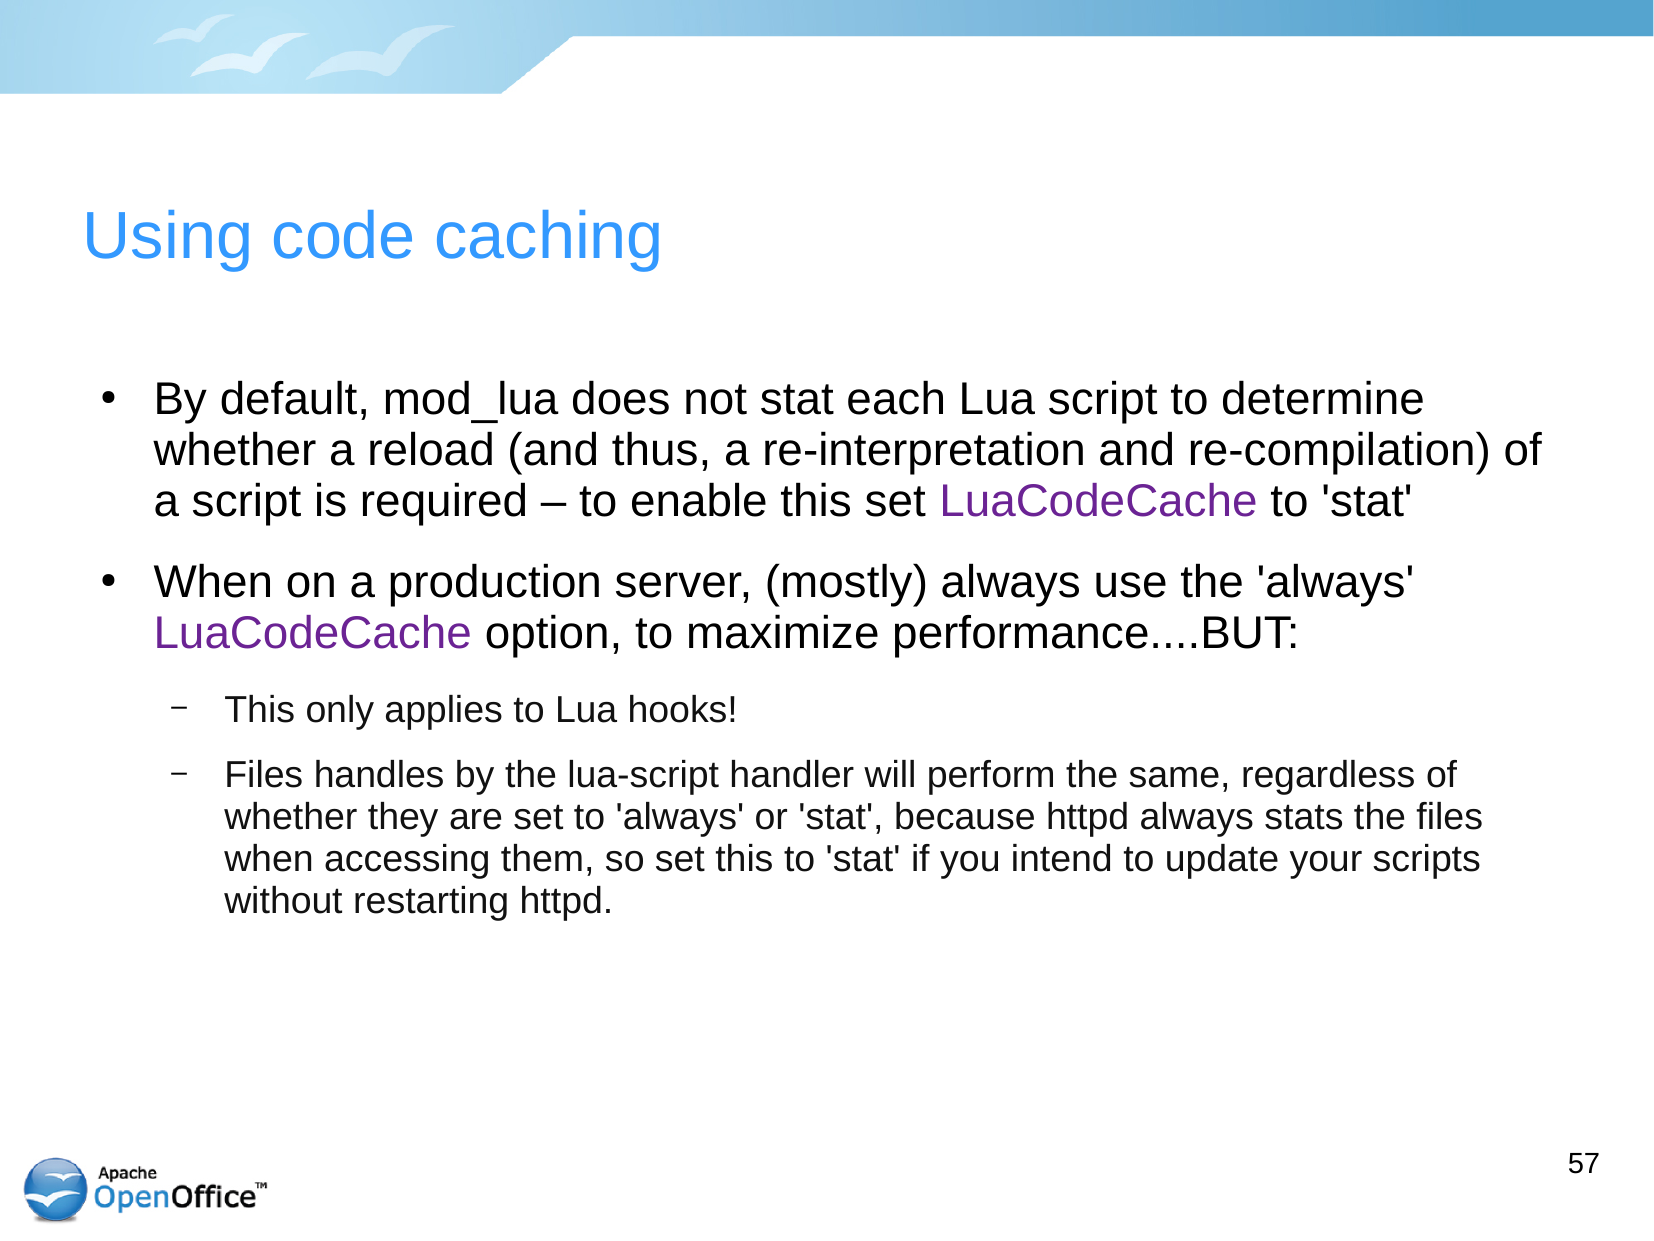

# Using code caching
By default, mod_lua does not stat each Lua script to determine whether a reload (and thus, a re-interpretation and re-compilation) of a script is required – to enable this set LuaCodeCache to 'stat'
When on a production server, (mostly) always use the 'always' LuaCodeCache option, to maximize performance....BUT:
This only applies to Lua hooks!
Files handles by the lua-script handler will perform the same, regardless of whether they are set to 'always' or 'stat', because httpd always stats the files when accessing them, so set this to 'stat' if you intend to update your scripts without restarting httpd.
57